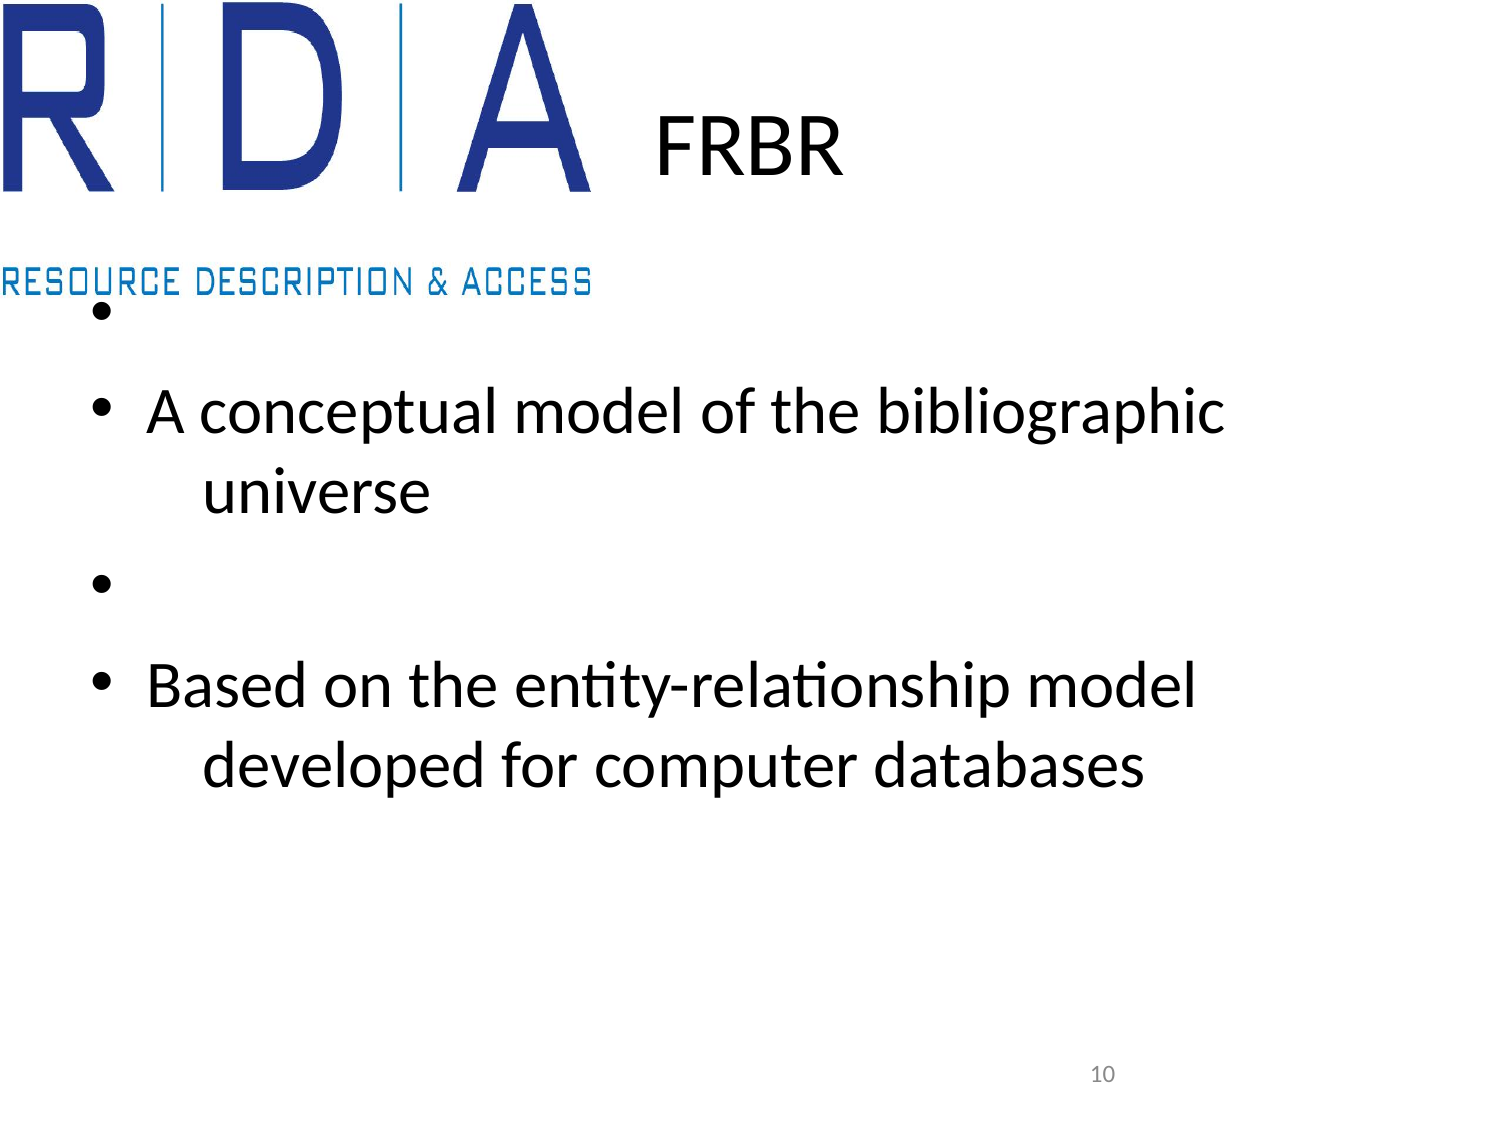

# FRBR
A conceptual model of the bibliographic universe
Based on the entity-relationship model developed for computer databases
10